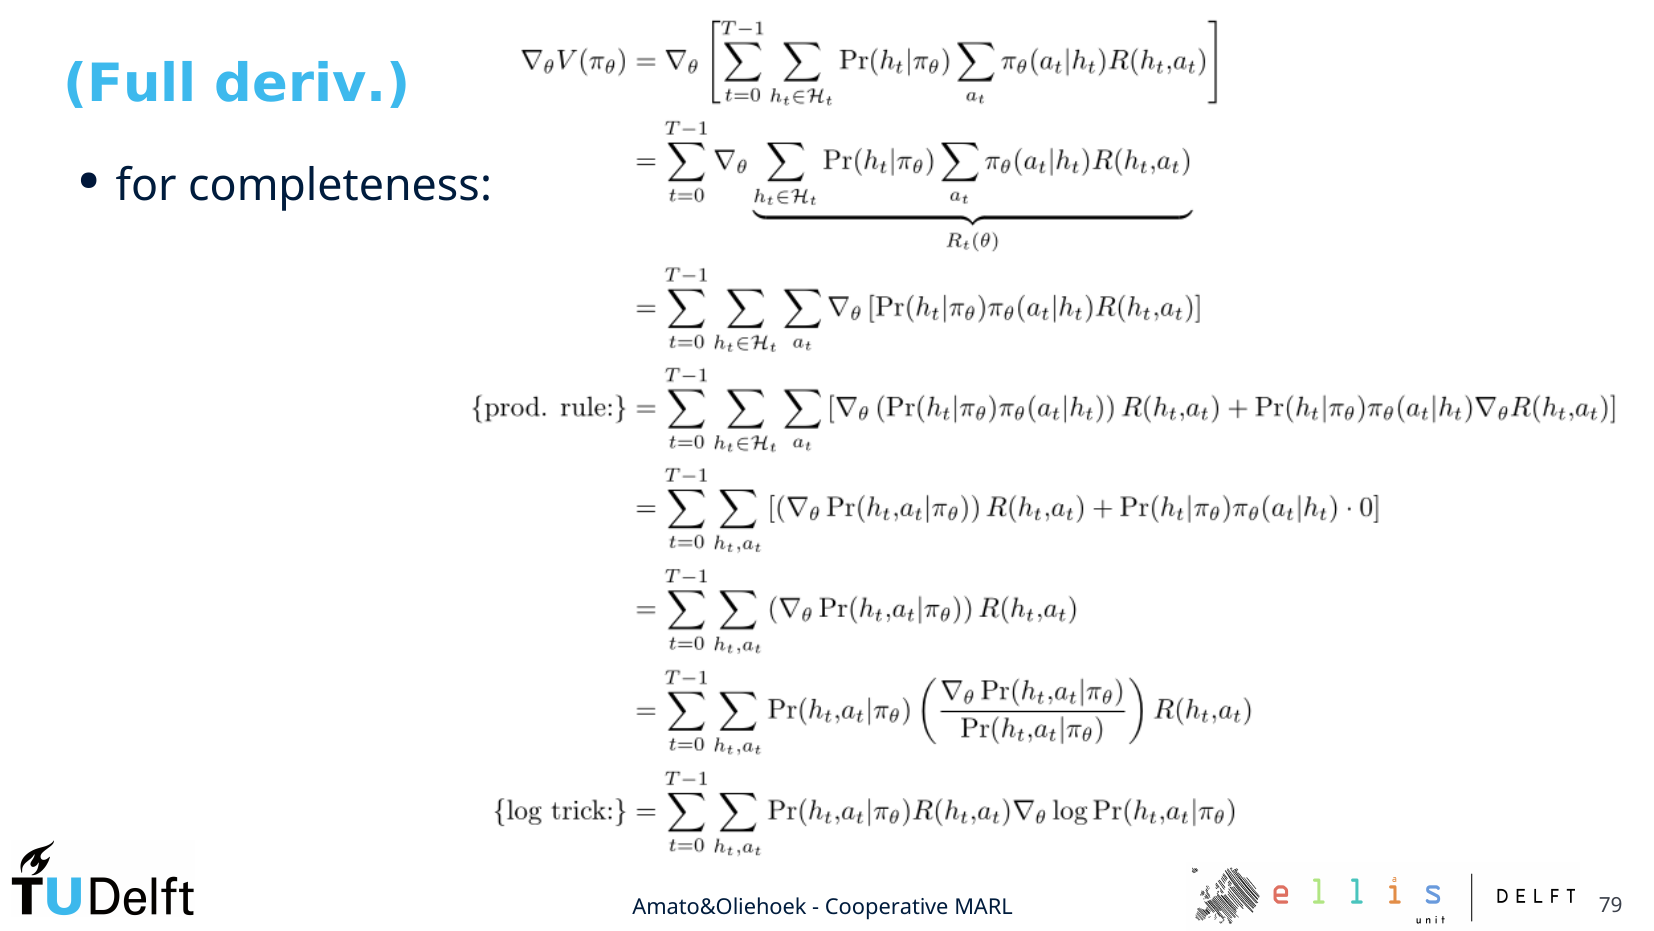

# (Full deriv.)
for completeness:
Amato&Oliehoek - Cooperative MARL